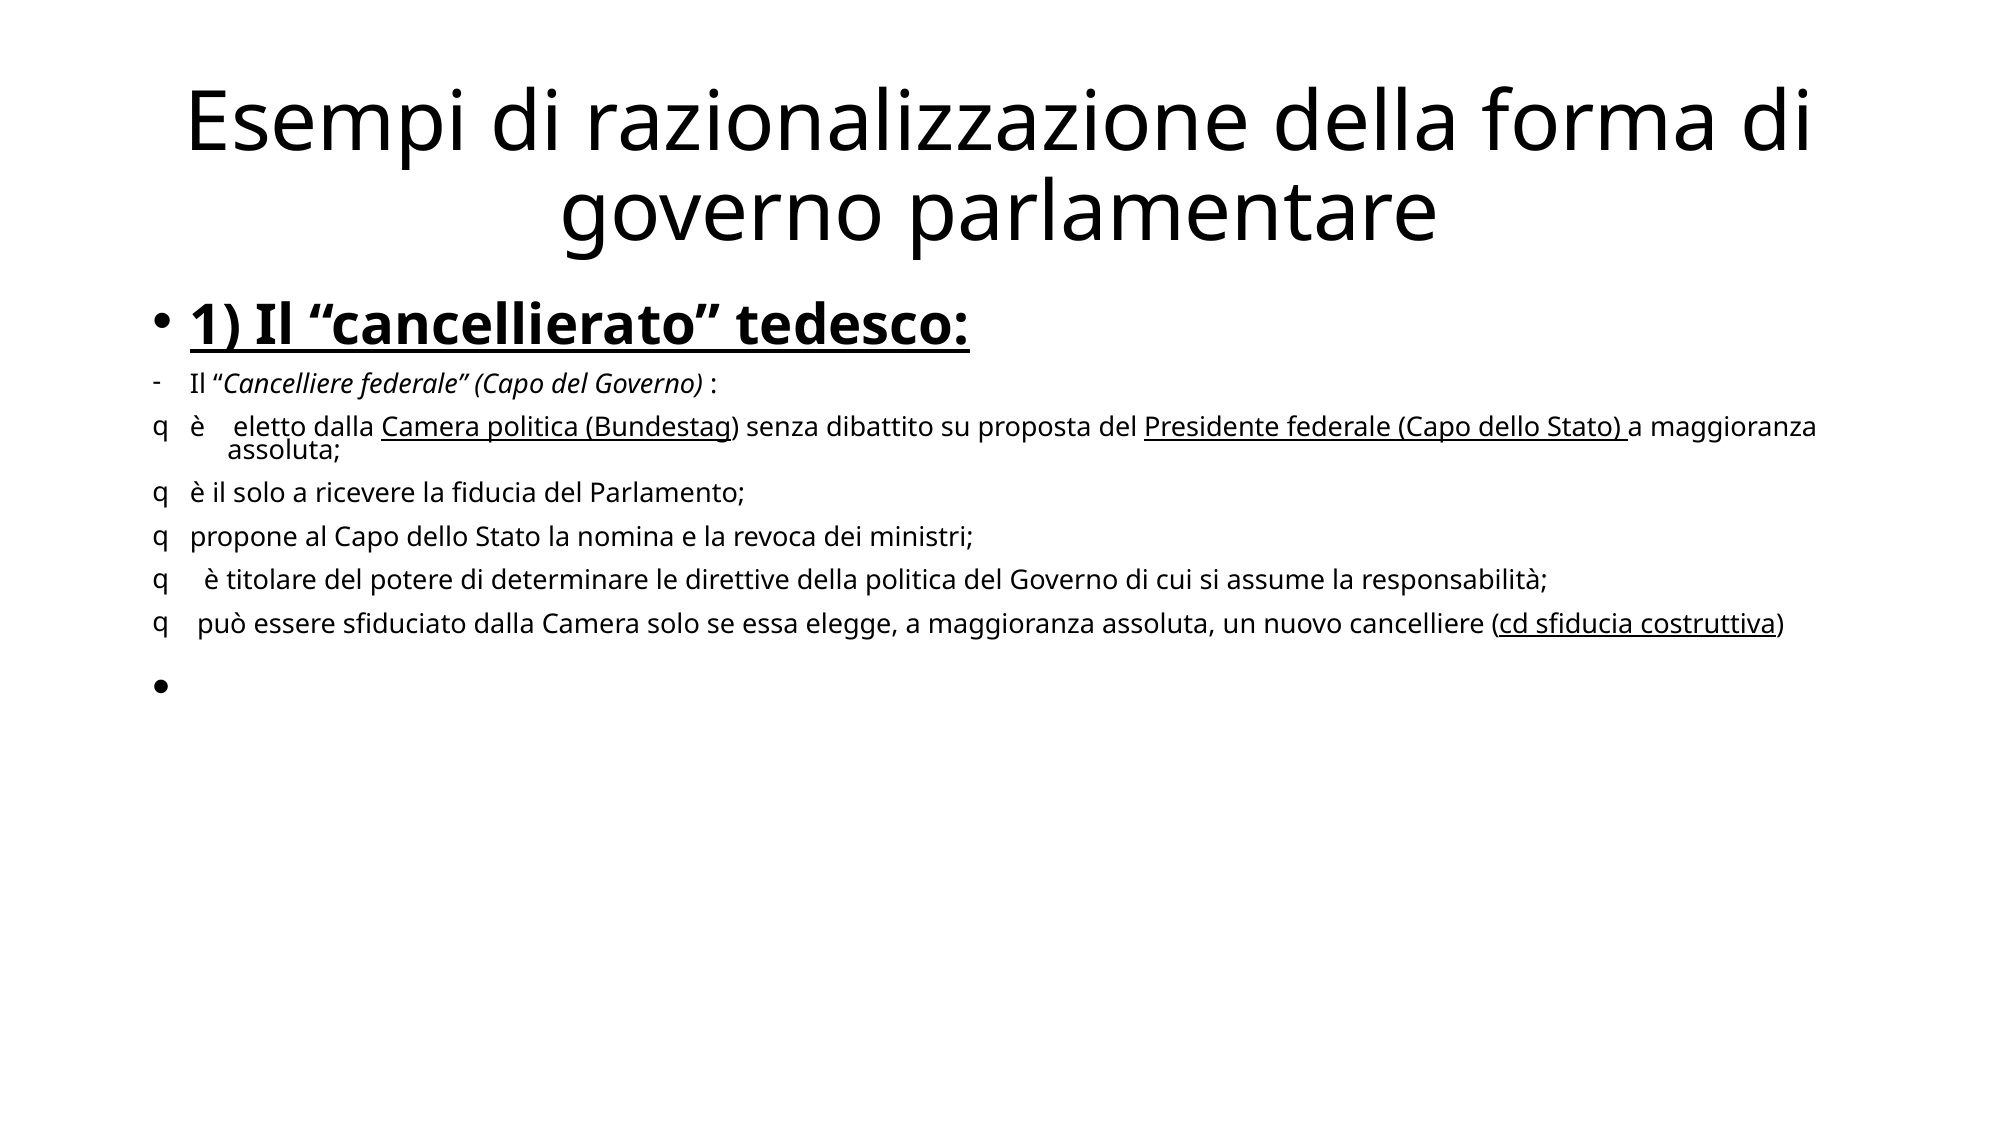

# Esempi di razionalizzazione della forma di governo parlamentare
1) Il “cancellierato” tedesco:
Il “Cancelliere federale” (Capo del Governo) :
è eletto dalla Camera politica (Bundestag) senza dibattito su proposta del Presidente federale (Capo dello Stato) a maggioranza assoluta;
è il solo a ricevere la fiducia del Parlamento;
propone al Capo dello Stato la nomina e la revoca dei ministri;
 è titolare del potere di determinare le direttive della politica del Governo di cui si assume la responsabilità;
 può essere sfiduciato dalla Camera solo se essa elegge, a maggioranza assoluta, un nuovo cancelliere (cd sfiducia costruttiva)